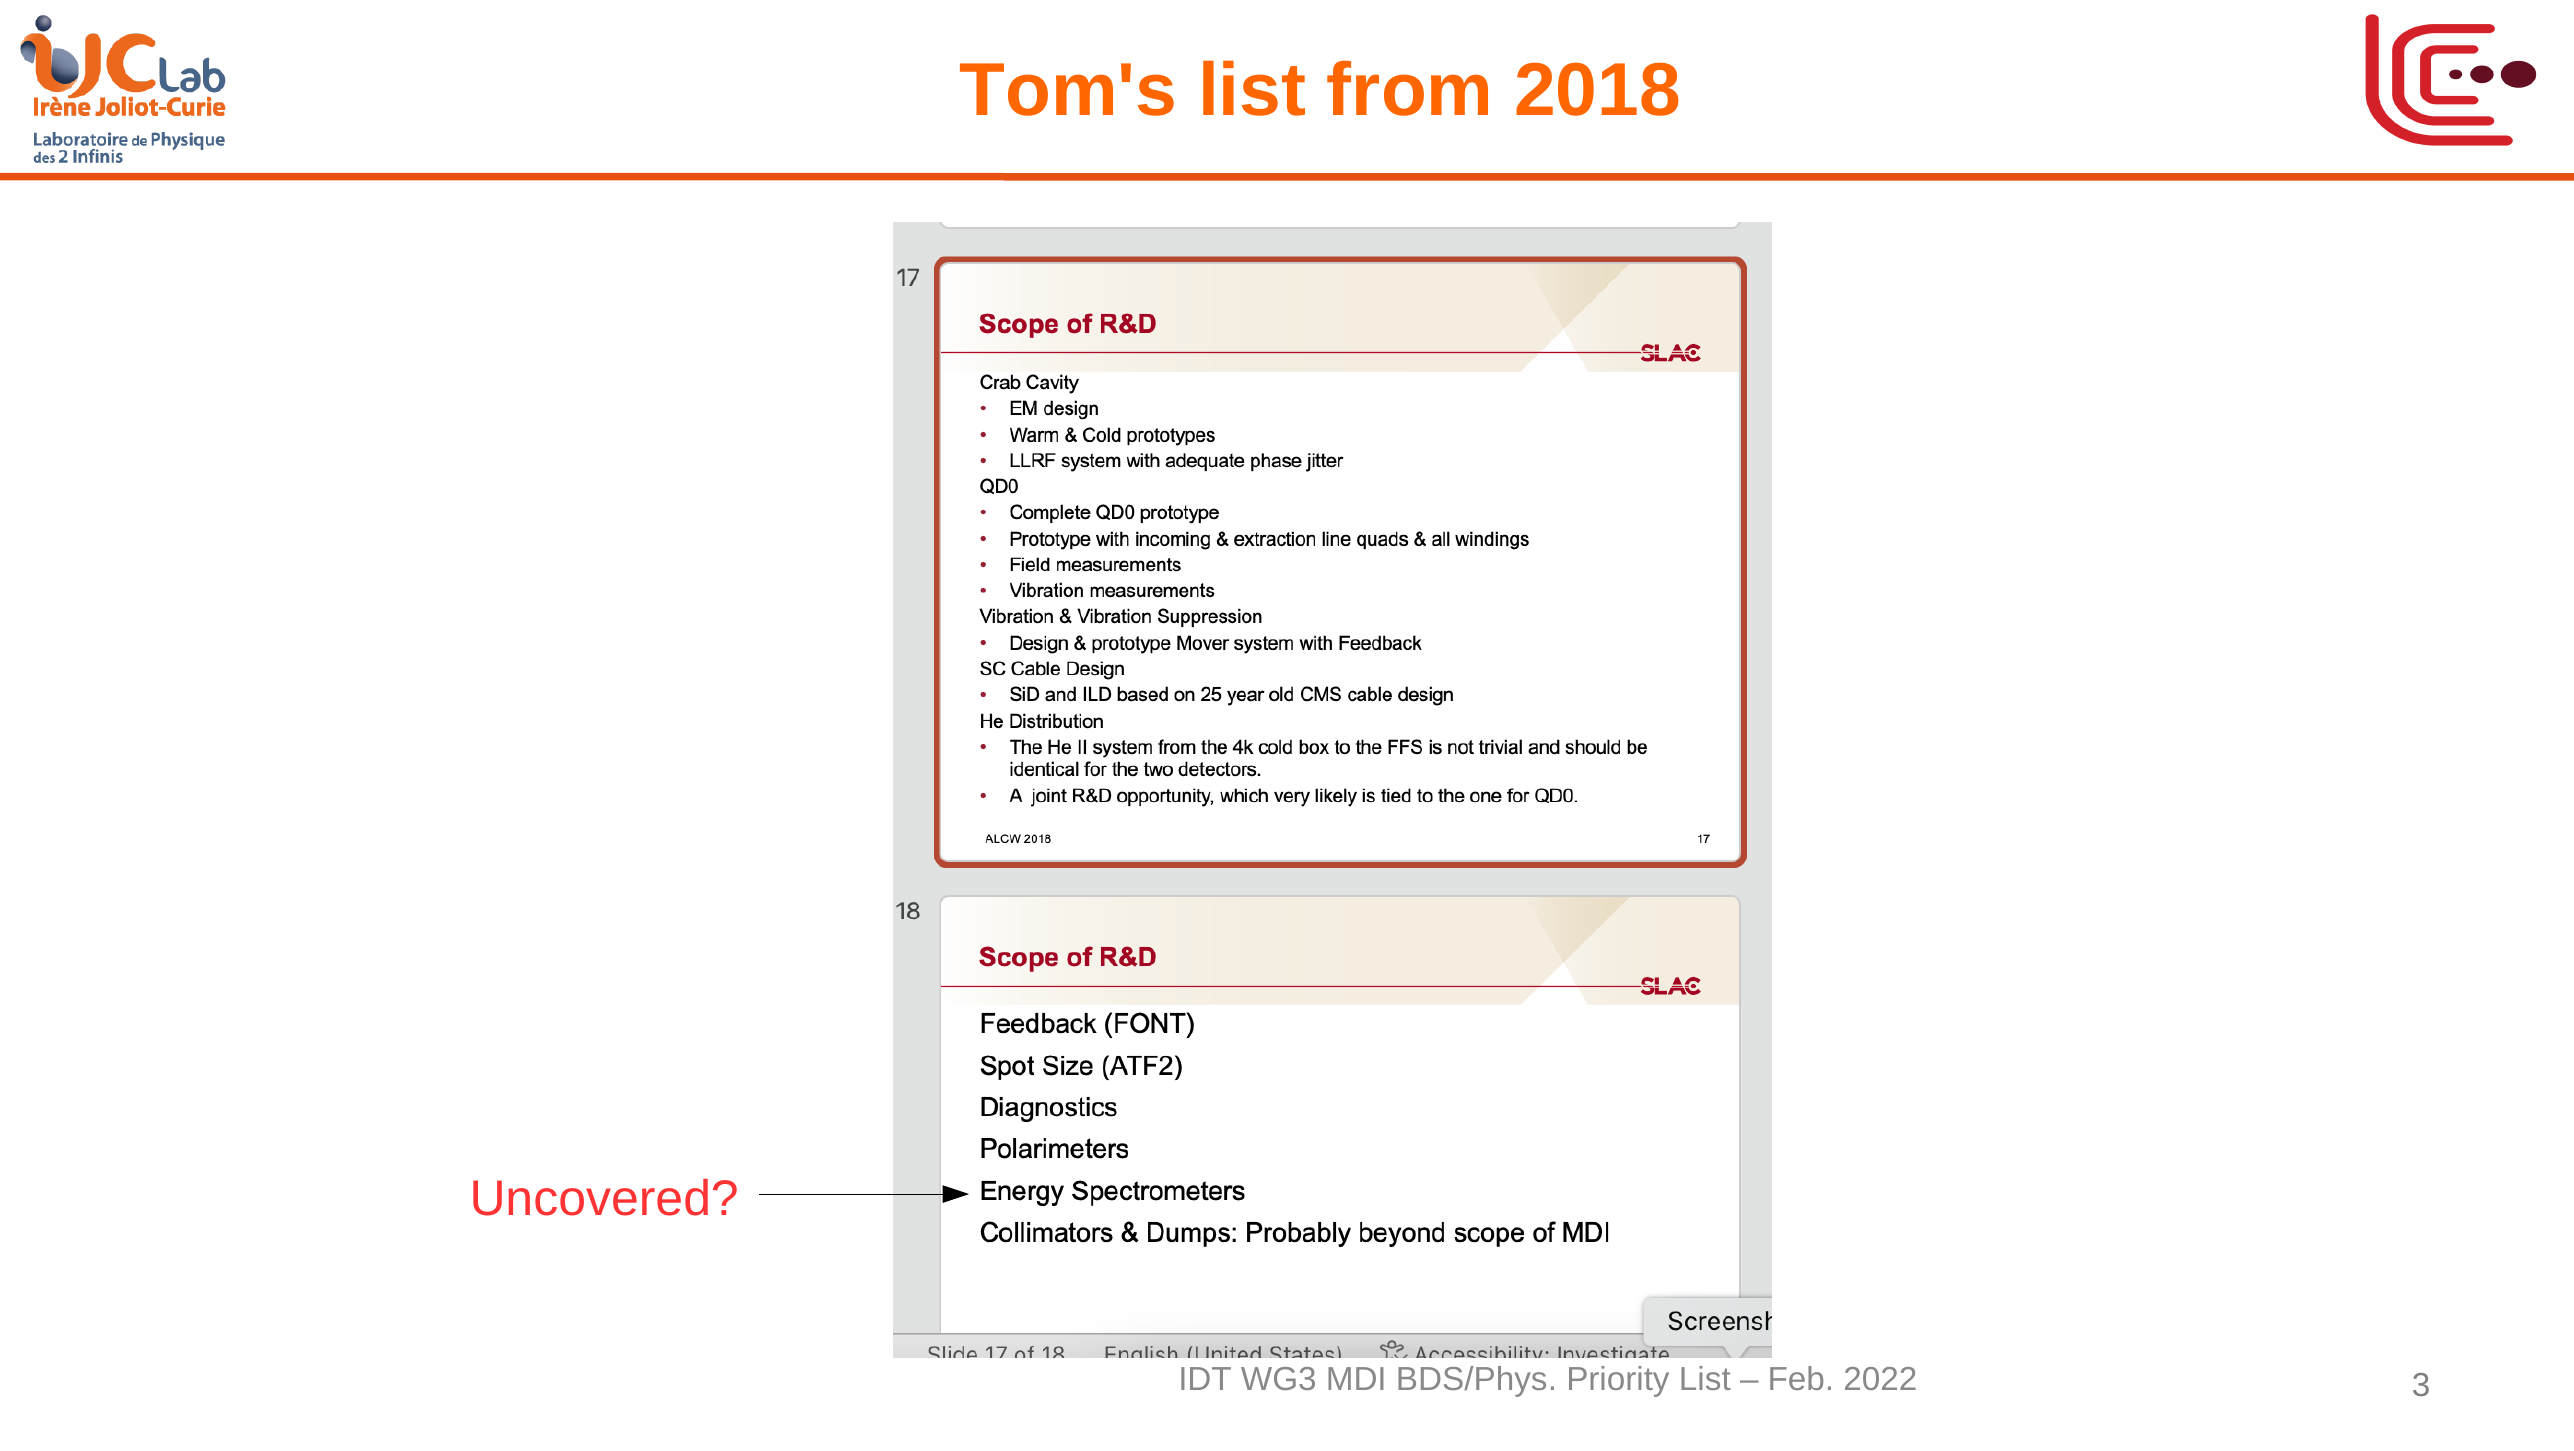

# Tom's list from 2018
Uncovered?
3